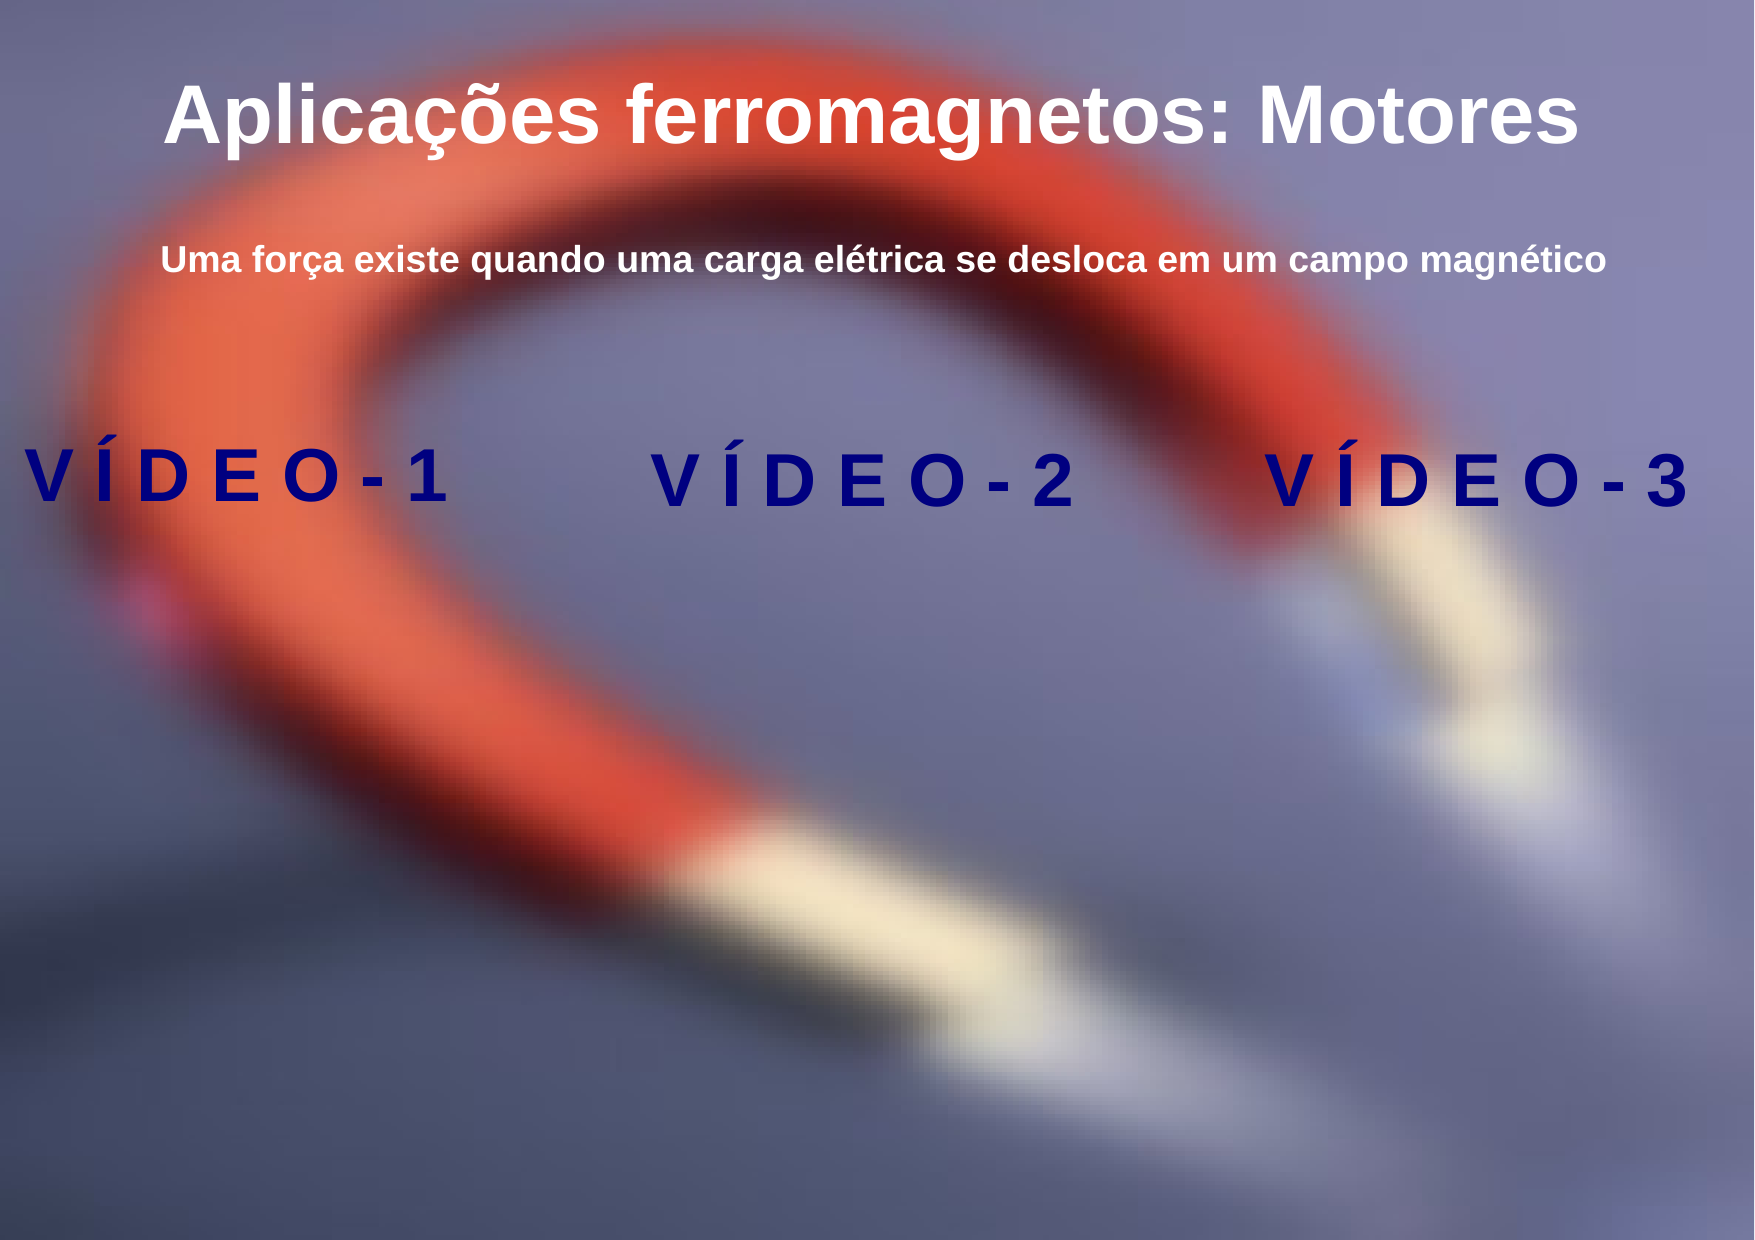

# Aplicações ferromagnetos: Motores
Uma força existe quando uma carga elétrica se desloca em um campo magnético
V Í D E O - 1
V Í D E O - 2
V Í D E O - 3